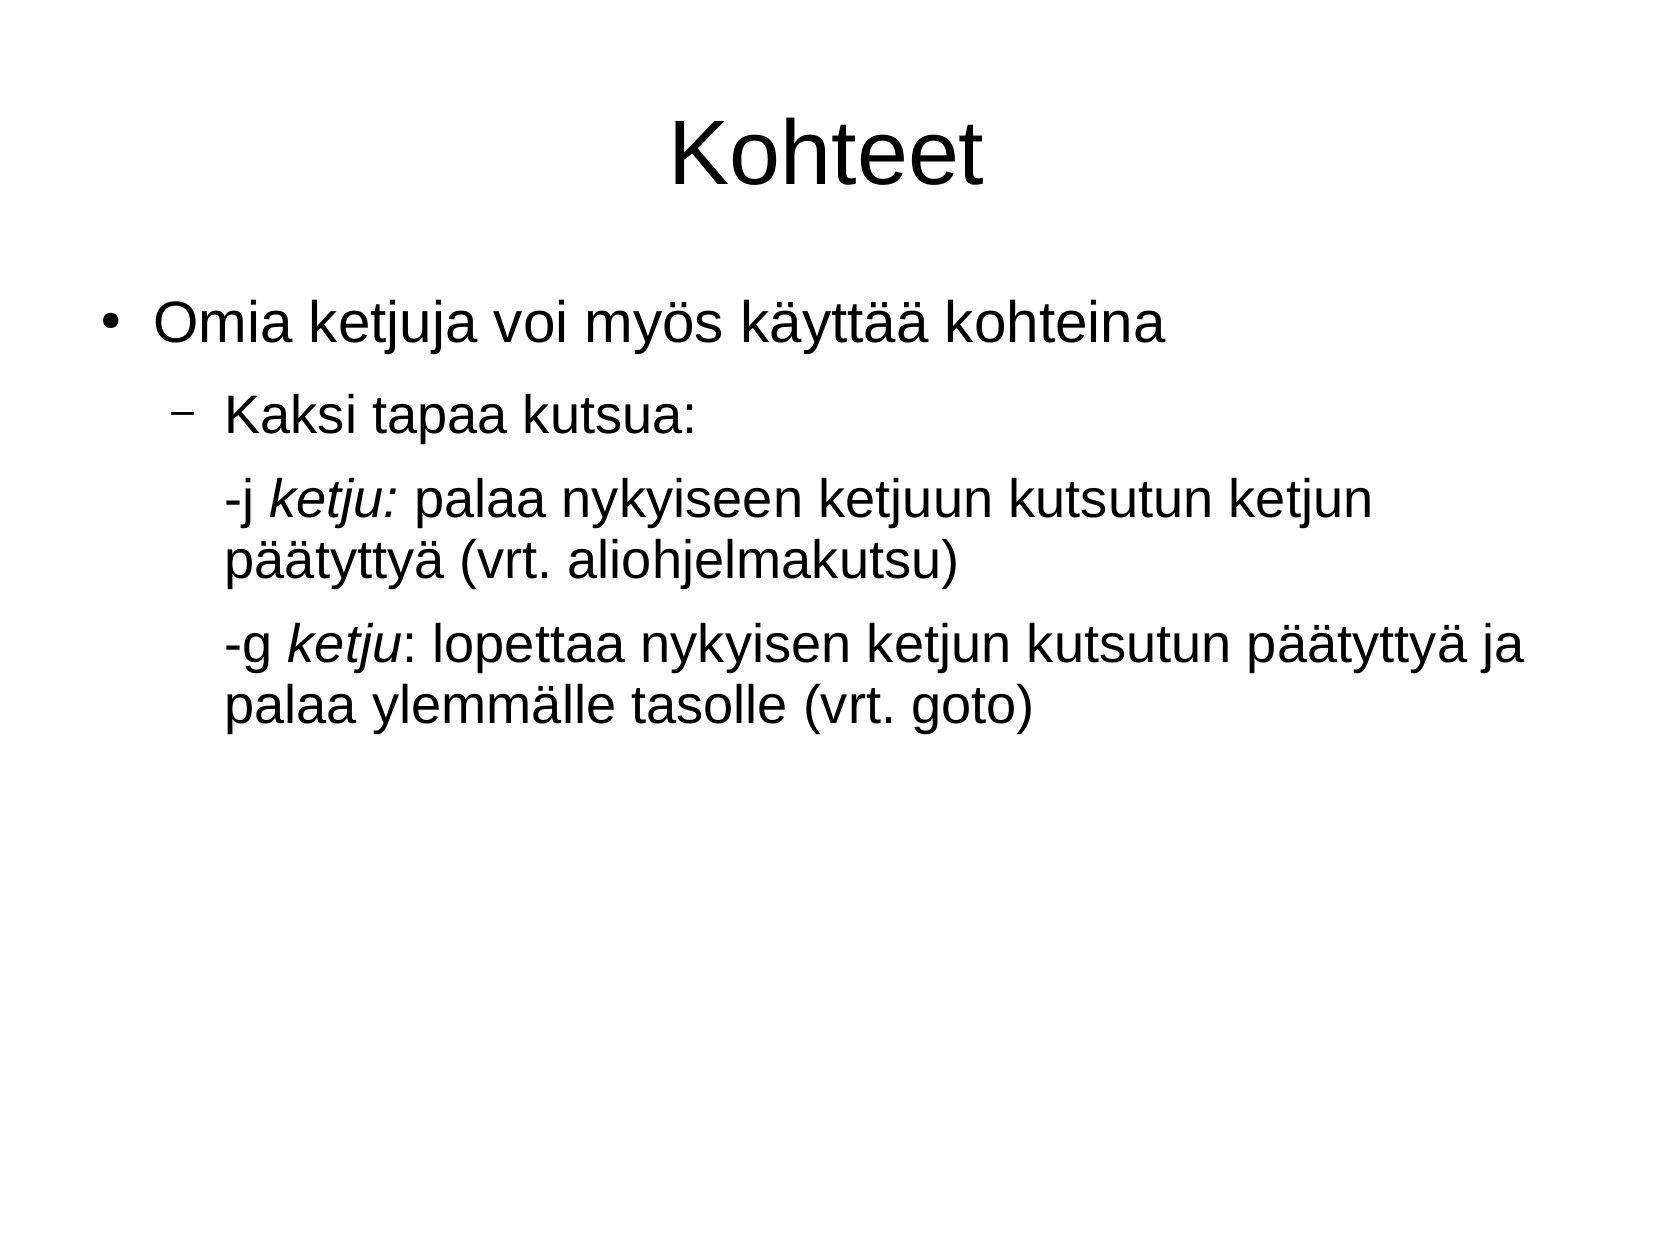

# Kohteet
Omia ketjuja voi myös käyttää kohteina
Kaksi tapaa kutsua:
-j ketju: palaa nykyiseen ketjuun kutsutun ketjun päätyttyä (vrt. aliohjelmakutsu)
-g ketju: lopettaa nykyisen ketjun kutsutun päätyttyä ja palaa ylemmälle tasolle (vrt. goto)